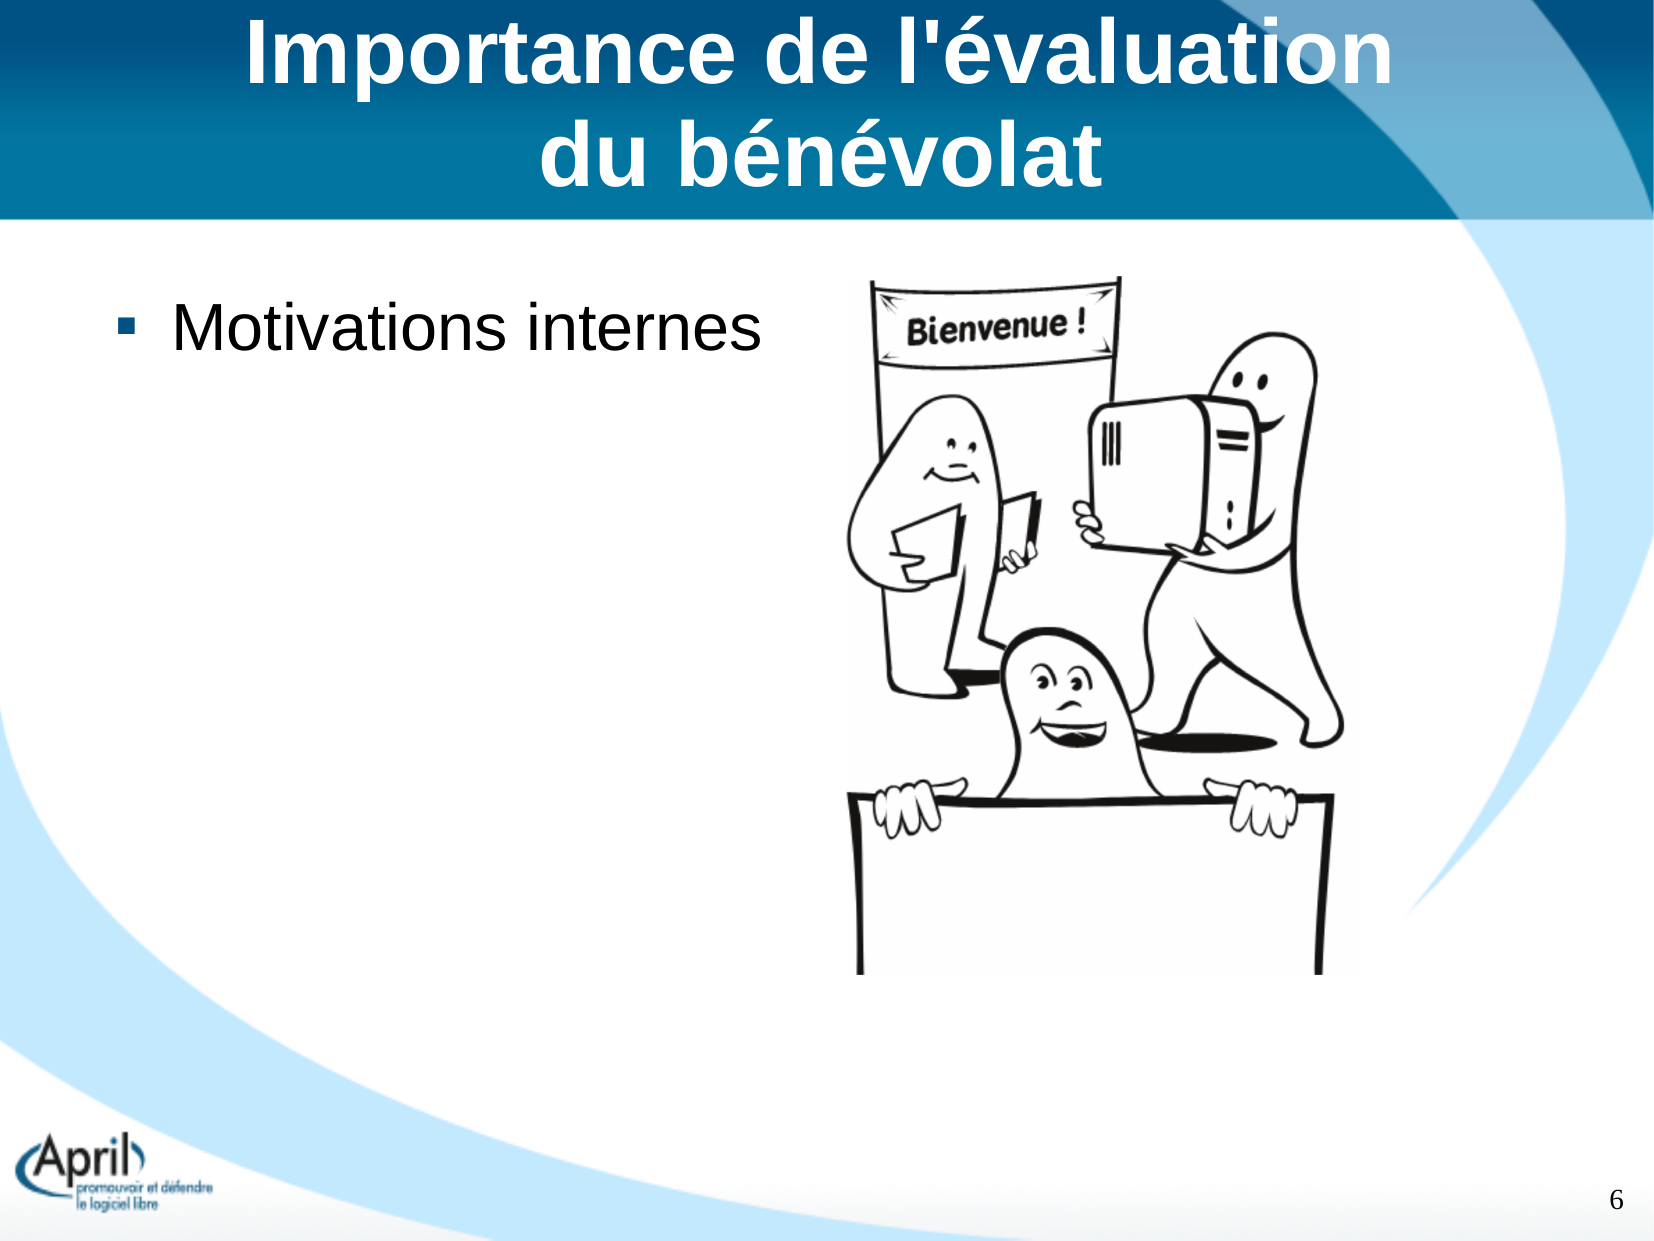

# Importance de l'évaluation du bénévolat
Motivations internes
6